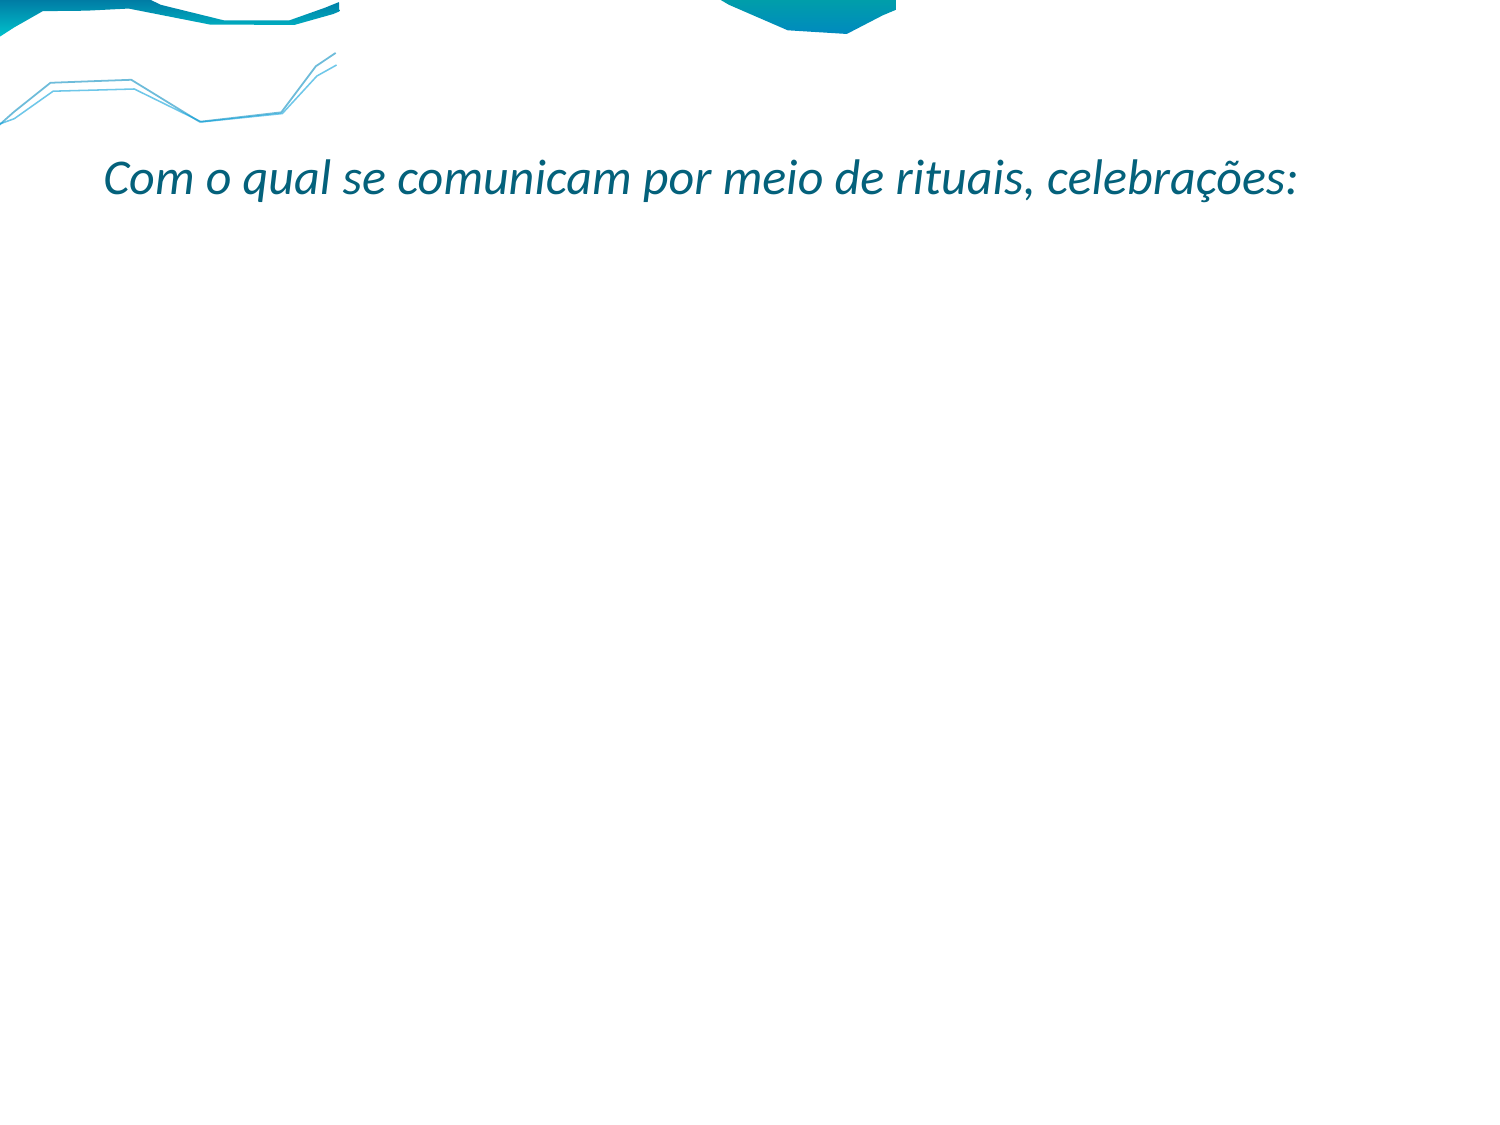

# Com o qual se comunicam por meio de rituais, celebrações: